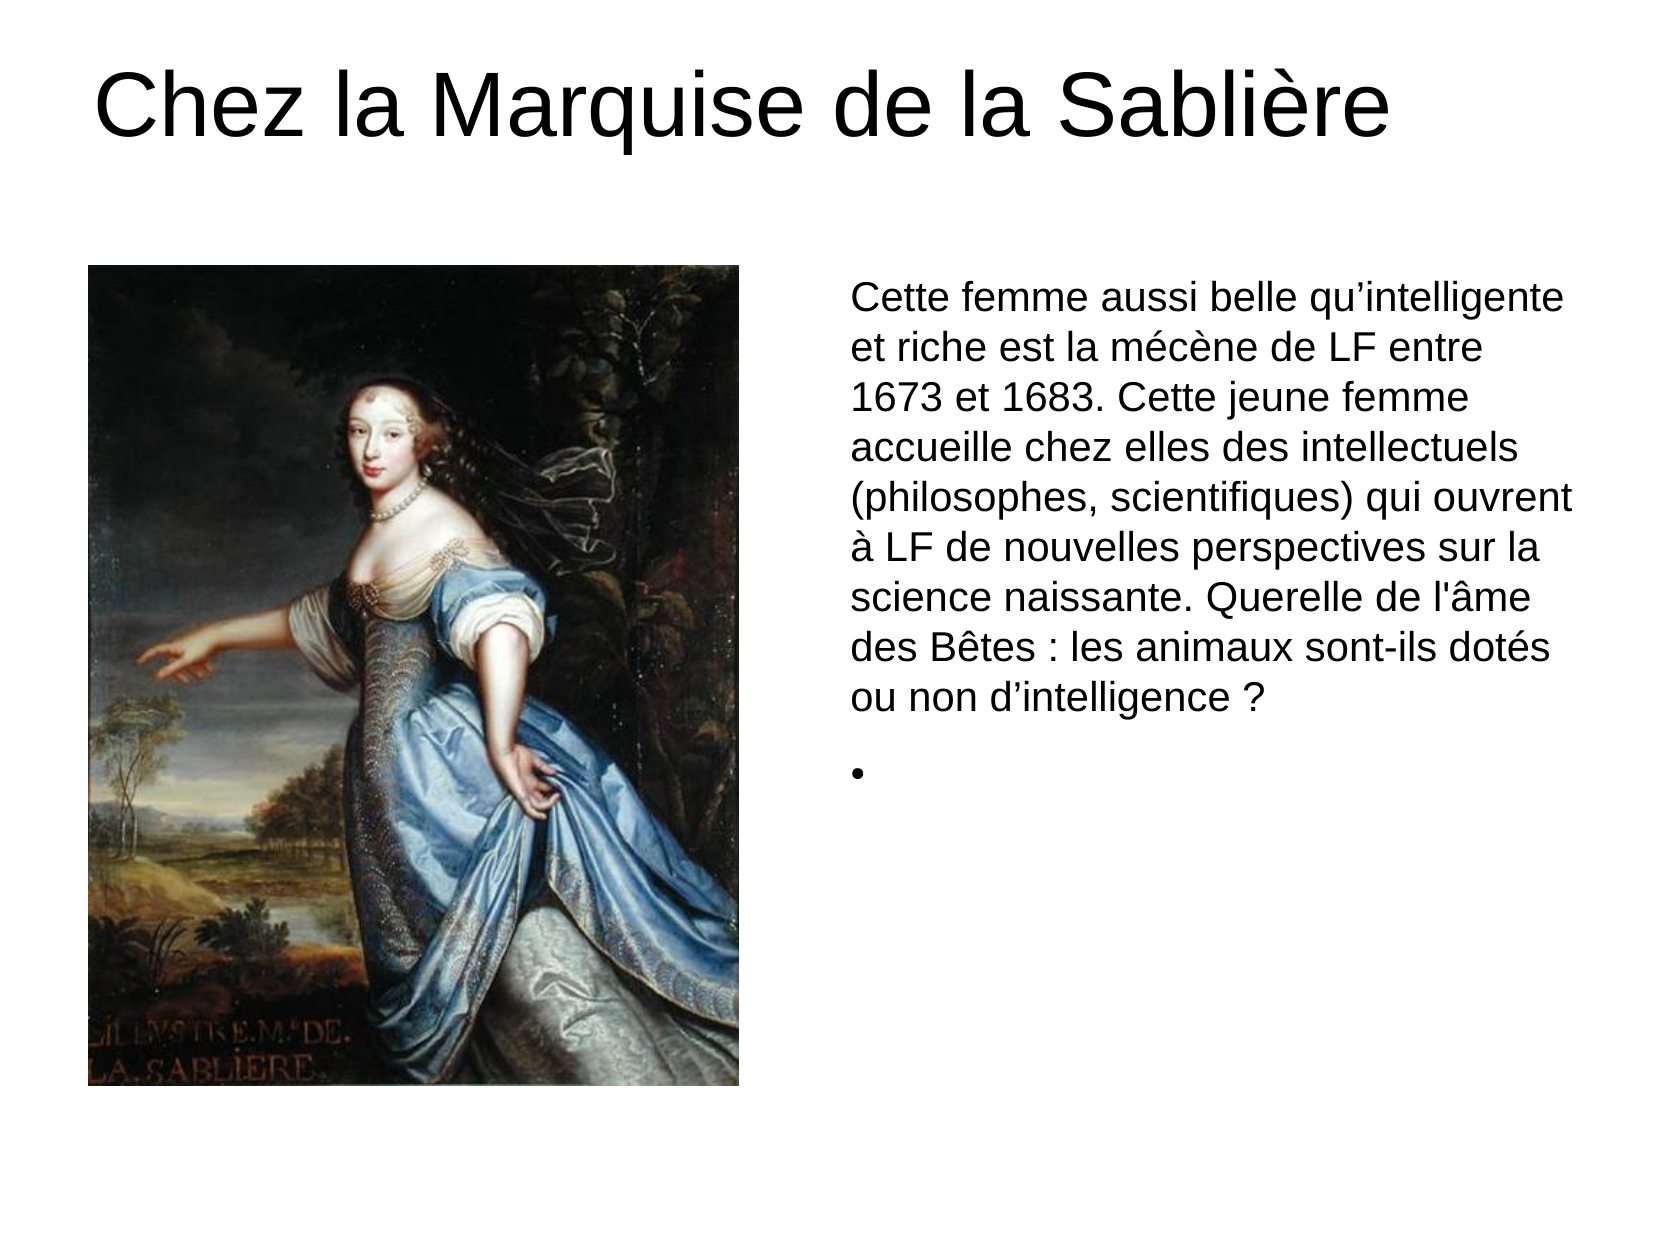

# Chez la Marquise de la Sablière
Cette femme aussi belle qu’intelligente et riche est la mécène de LF entre 1673 et 1683. Cette jeune femme accueille chez elles des intellectuels (philosophes, scientifiques) qui ouvrent à LF de nouvelles perspectives sur la science naissante. Querelle de l'âme des Bêtes : les animaux sont-ils dotés ou non d’intelligence ?